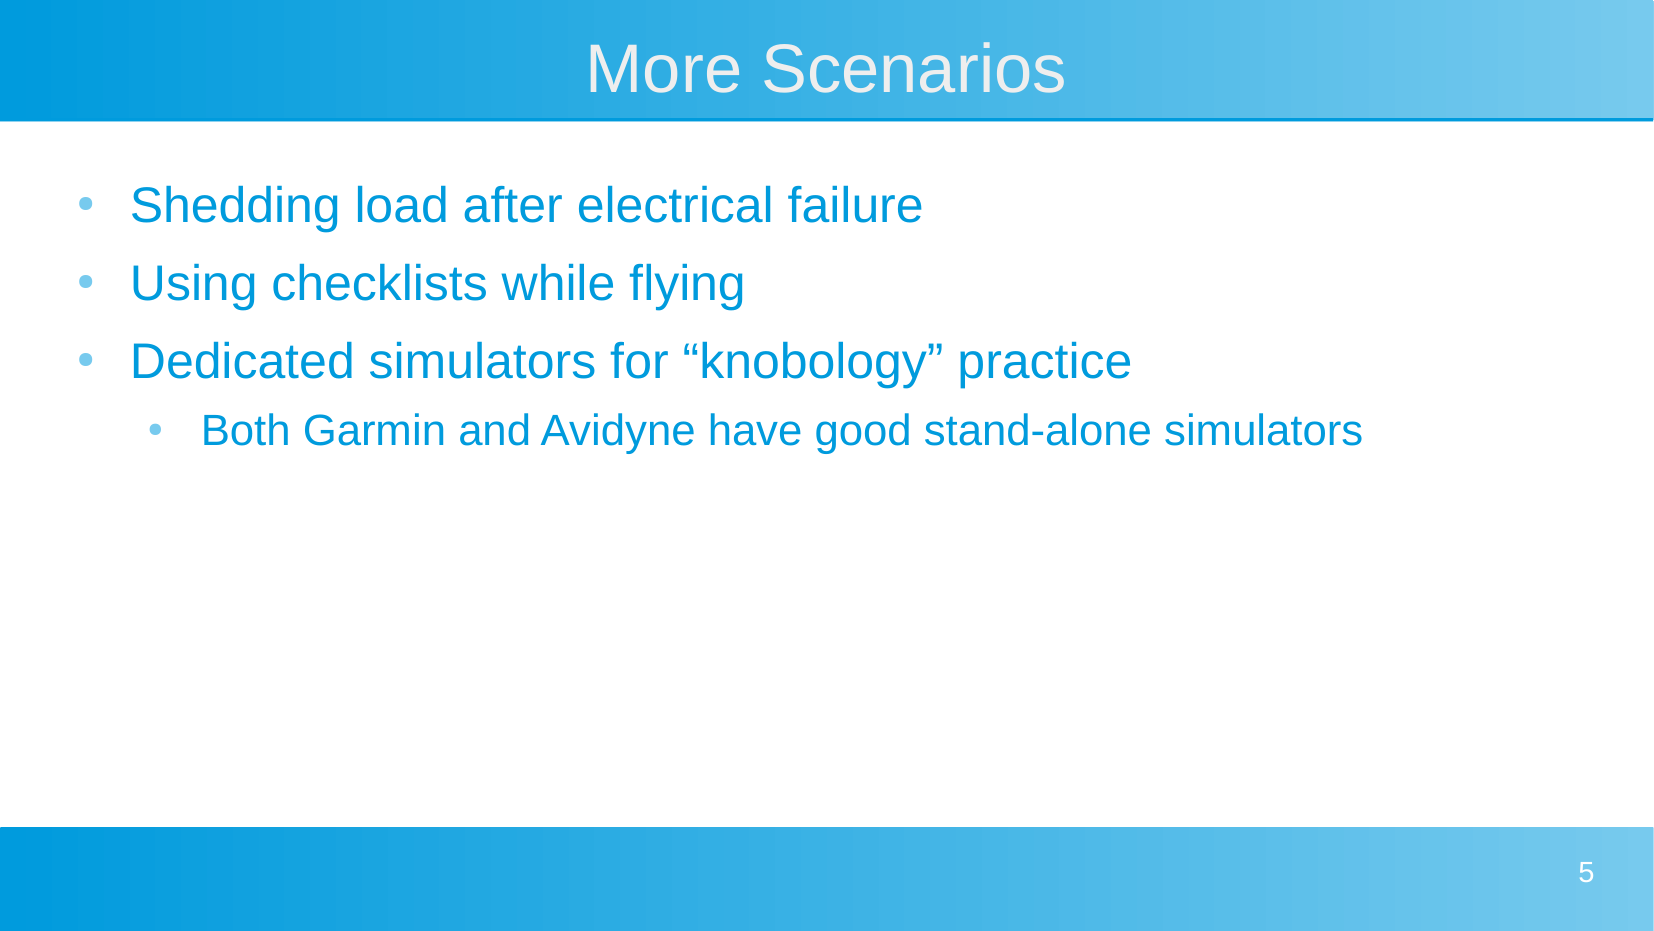

# More Scenarios
Shedding load after electrical failure
Using checklists while flying
Dedicated simulators for “knobology” practice
Both Garmin and Avidyne have good stand-alone simulators
5